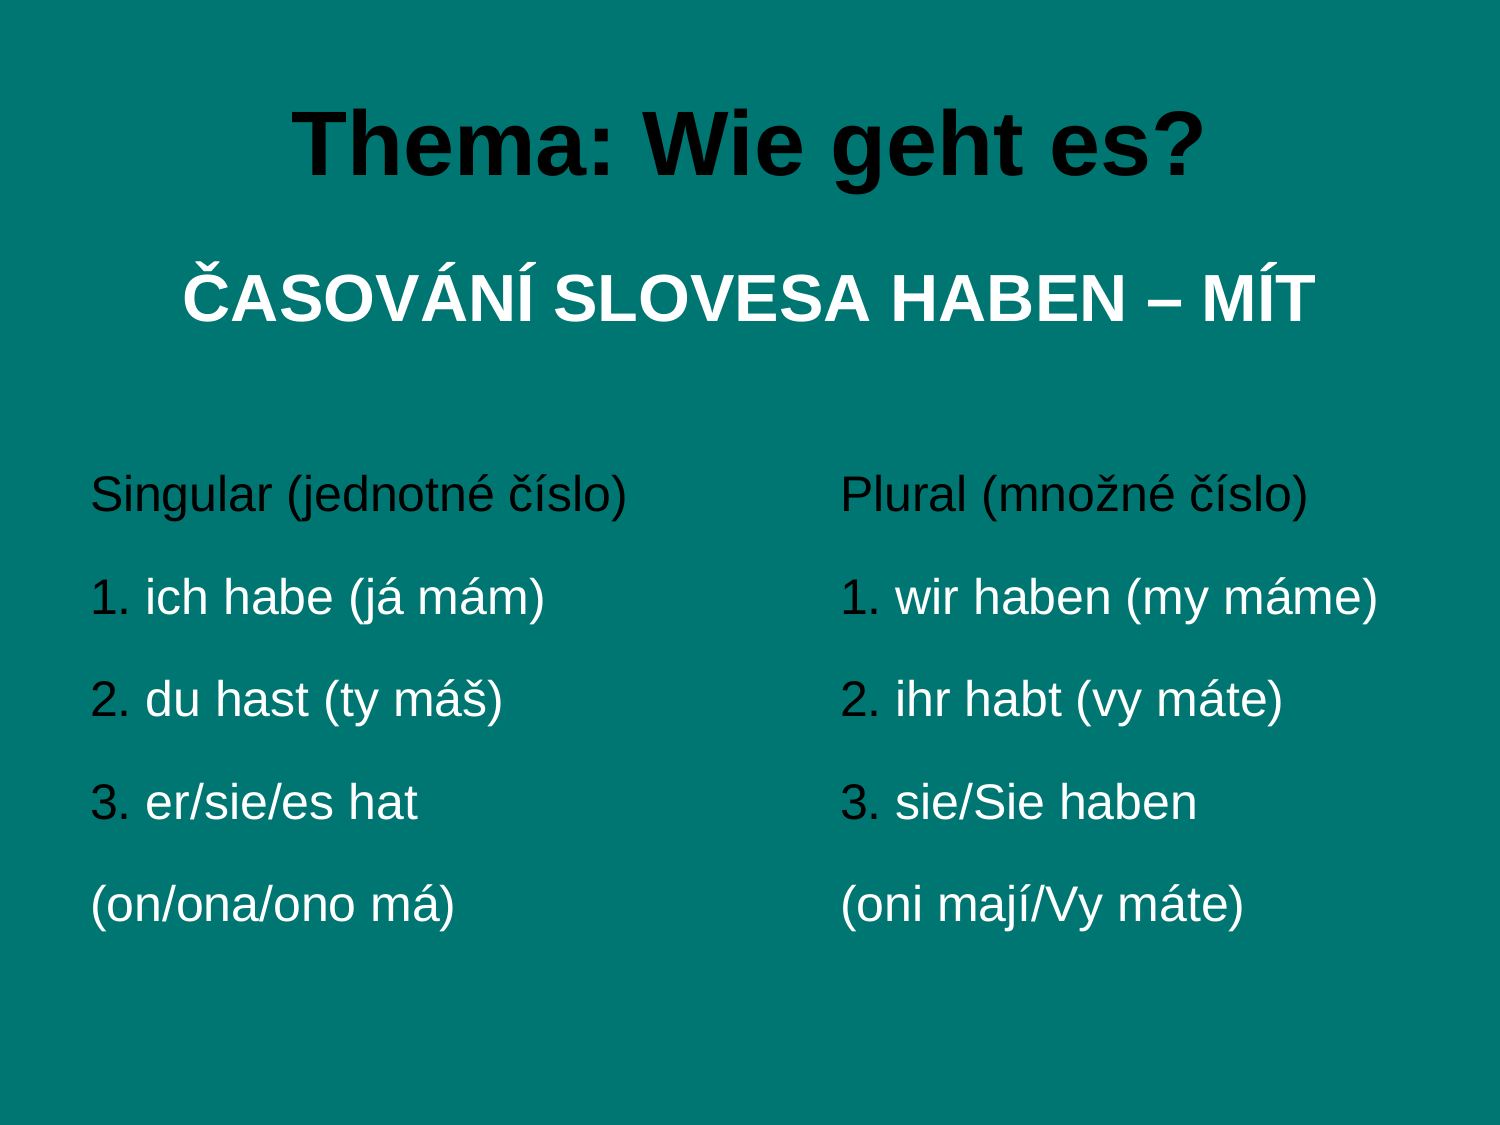

# Thema: Wie geht es?
ČASOVÁNÍ SLOVESA HABEN – MÍT
Singular (jednotné číslo)		Plural (množné číslo)
1. ich habe (já mám)		1. wir haben (my máme)
2. du hast (ty máš)			2. ihr habt (vy máte)
3. er/sie/es hat 			3. sie/Sie haben
(on/ona/ono má)		 	(oni mají/Vy máte)